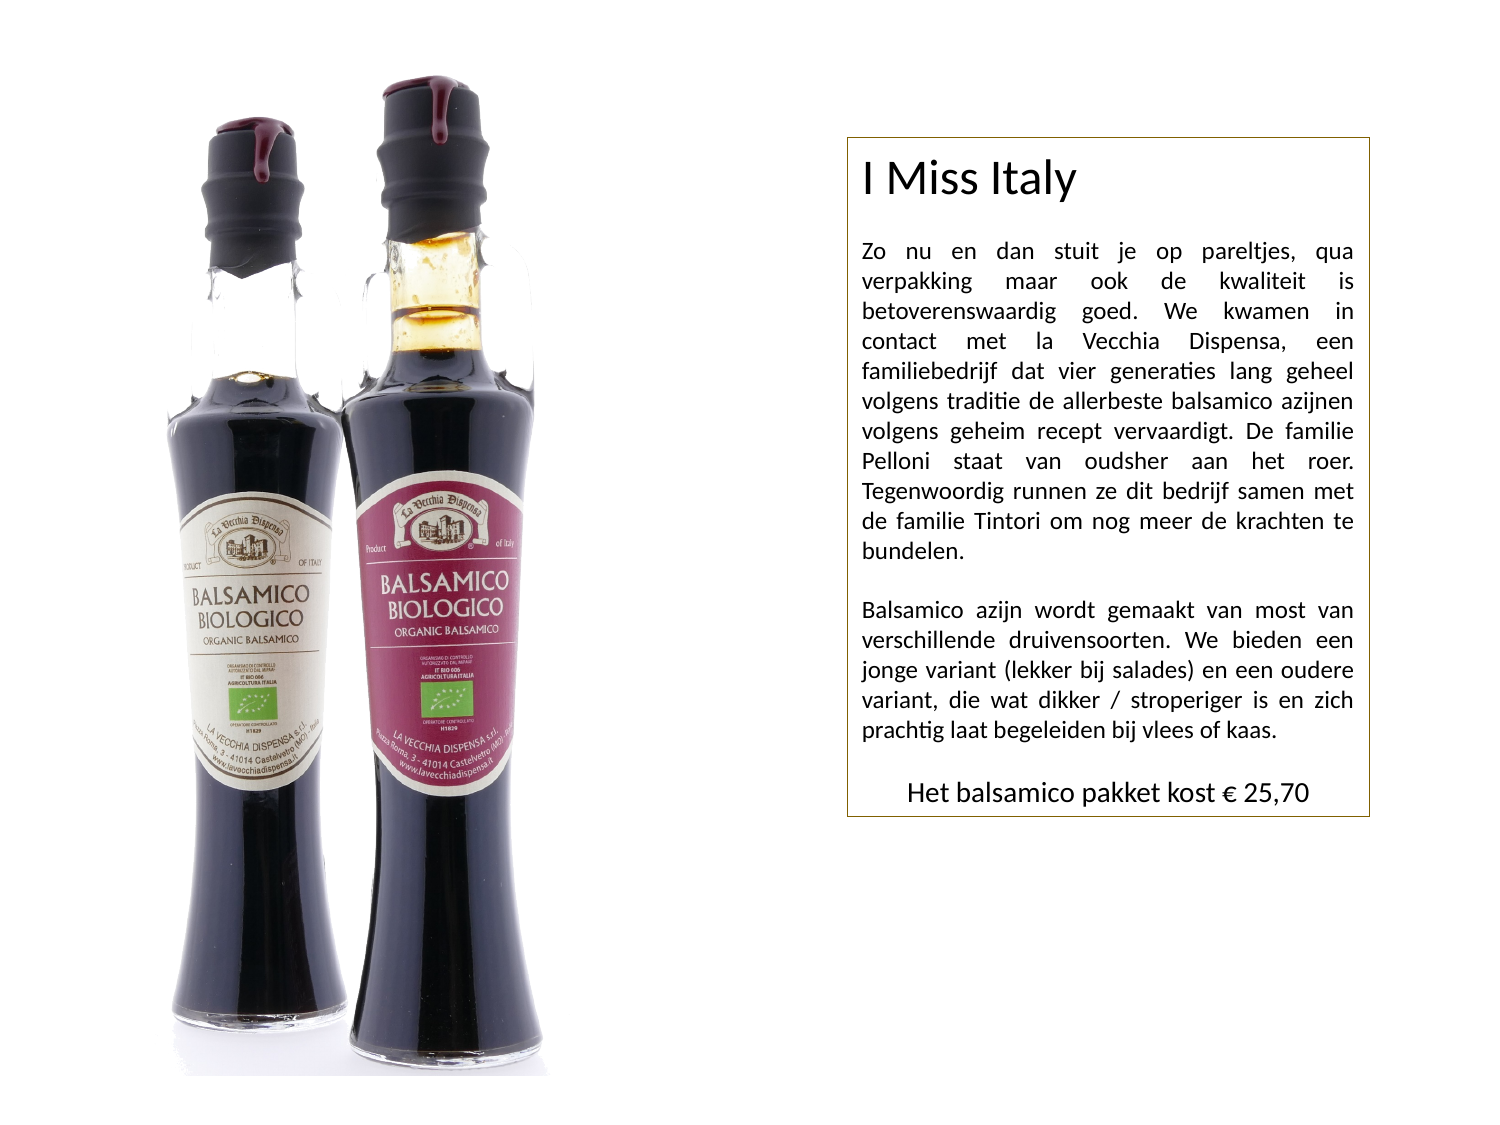

I Miss Italy
Zo nu en dan stuit je op pareltjes, qua verpakking maar ook de kwaliteit is betoverenswaardig goed. We kwamen in contact met la Vecchia Dispensa, een familiebedrijf dat vier generaties lang geheel volgens traditie de allerbeste balsamico azijnen volgens geheim recept vervaardigt. De familie Pelloni staat van oudsher aan het roer. Tegenwoordig runnen ze dit bedrijf samen met de familie Tintori om nog meer de krachten te bundelen.
Balsamico azijn wordt gemaakt van most van verschillende druivensoorten. We bieden een jonge variant (lekker bij salades) en een oudere variant, die wat dikker / stroperiger is en zich prachtig laat begeleiden bij vlees of kaas.
Het balsamico pakket kost € 25,70